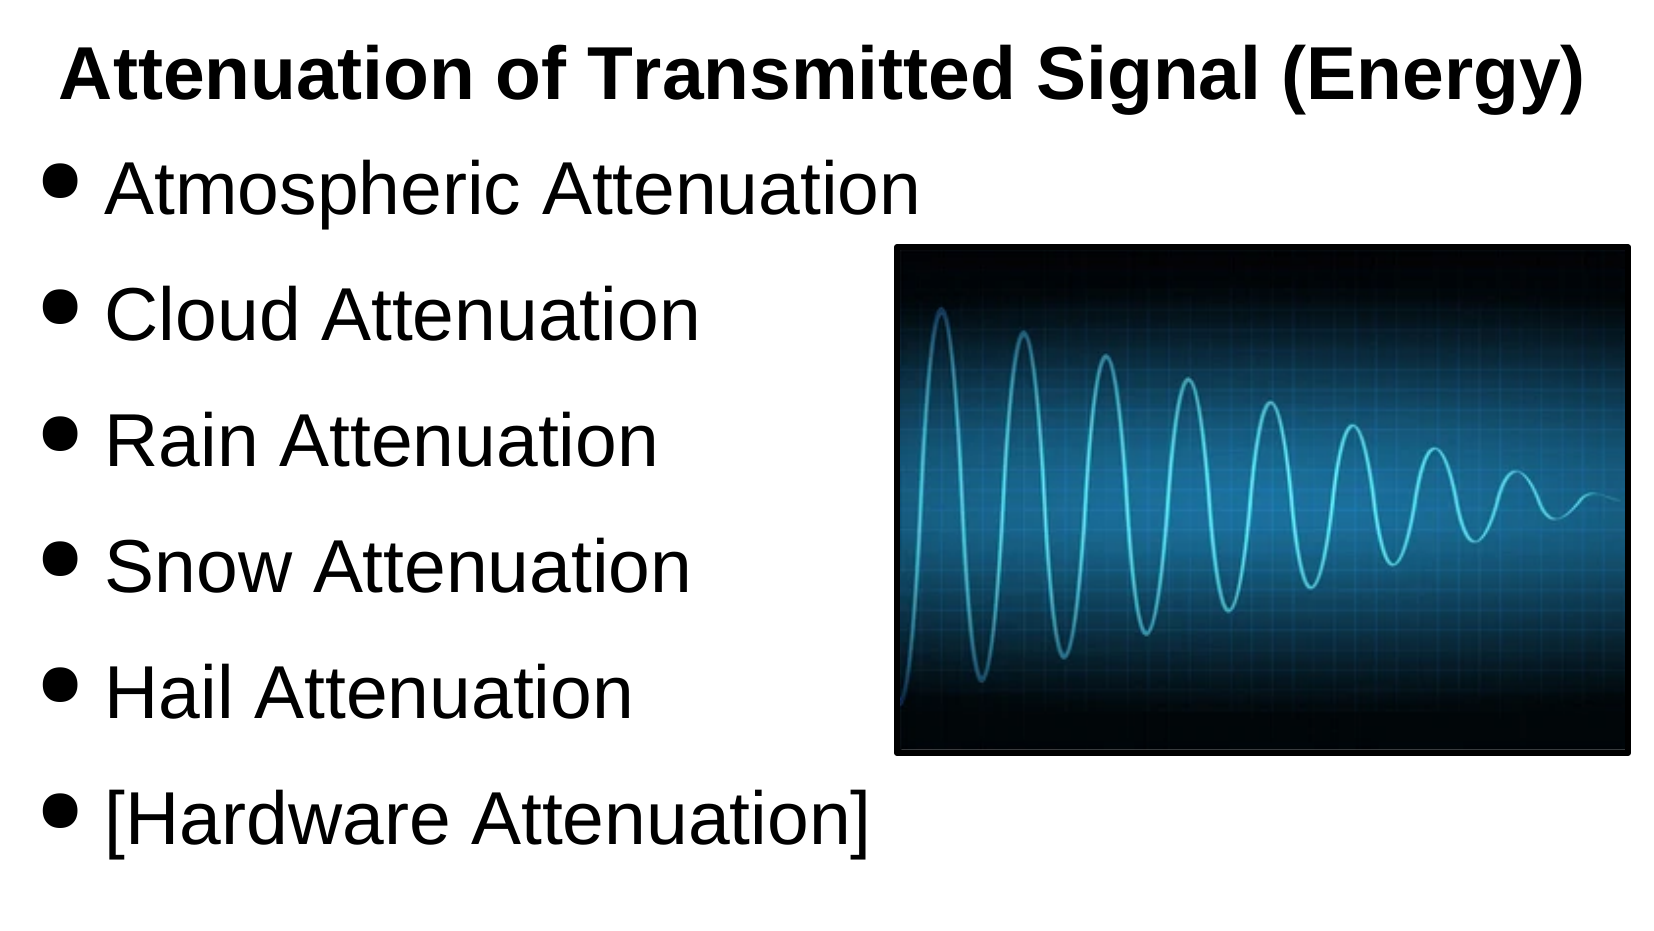

# Attenuation of Transmitted Signal (Energy)
 Atmospheric Attenuation
 Cloud Attenuation
 Rain Attenuation
 Snow Attenuation
 Hail Attenuation
 [Hardware Attenuation]